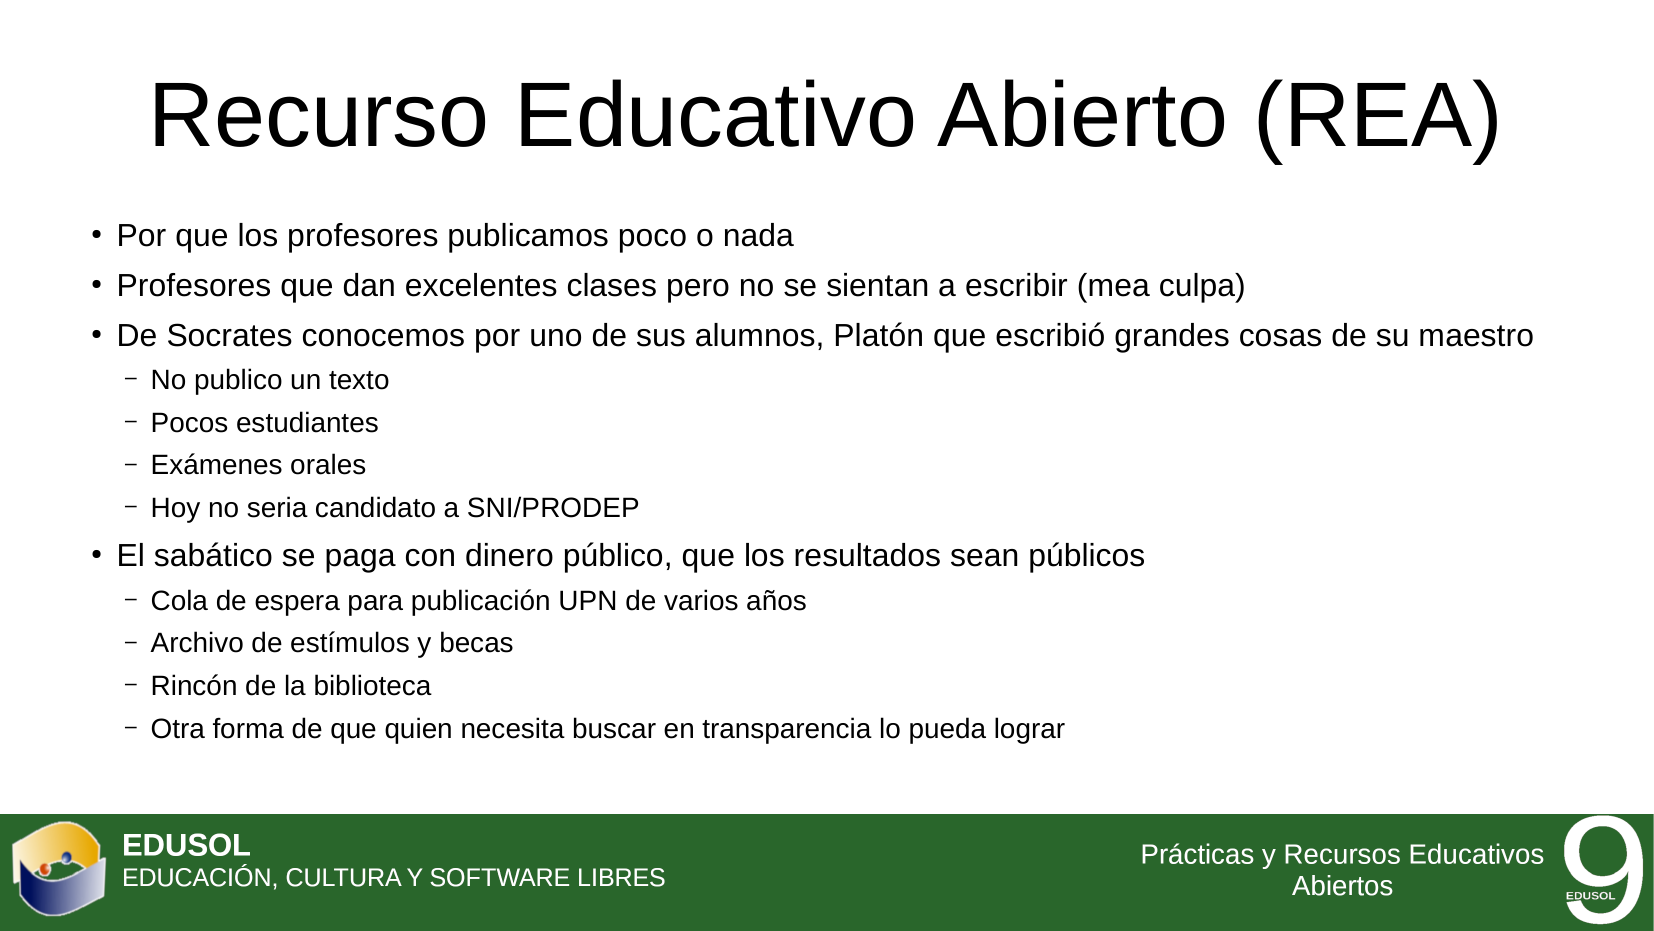

# Recurso Educativo Abierto (REA)
Por que los profesores publicamos poco o nada
Profesores que dan excelentes clases pero no se sientan a escribir (mea culpa)
De Socrates conocemos por uno de sus alumnos, Platón que escribió grandes cosas de su maestro
No publico un texto
Pocos estudiantes
Exámenes orales
Hoy no seria candidato a SNI/PRODEP
El sabático se paga con dinero público, que los resultados sean públicos
Cola de espera para publicación UPN de varios años
Archivo de estímulos y becas
Rincón de la biblioteca
Otra forma de que quien necesita buscar en transparencia lo pueda lograr